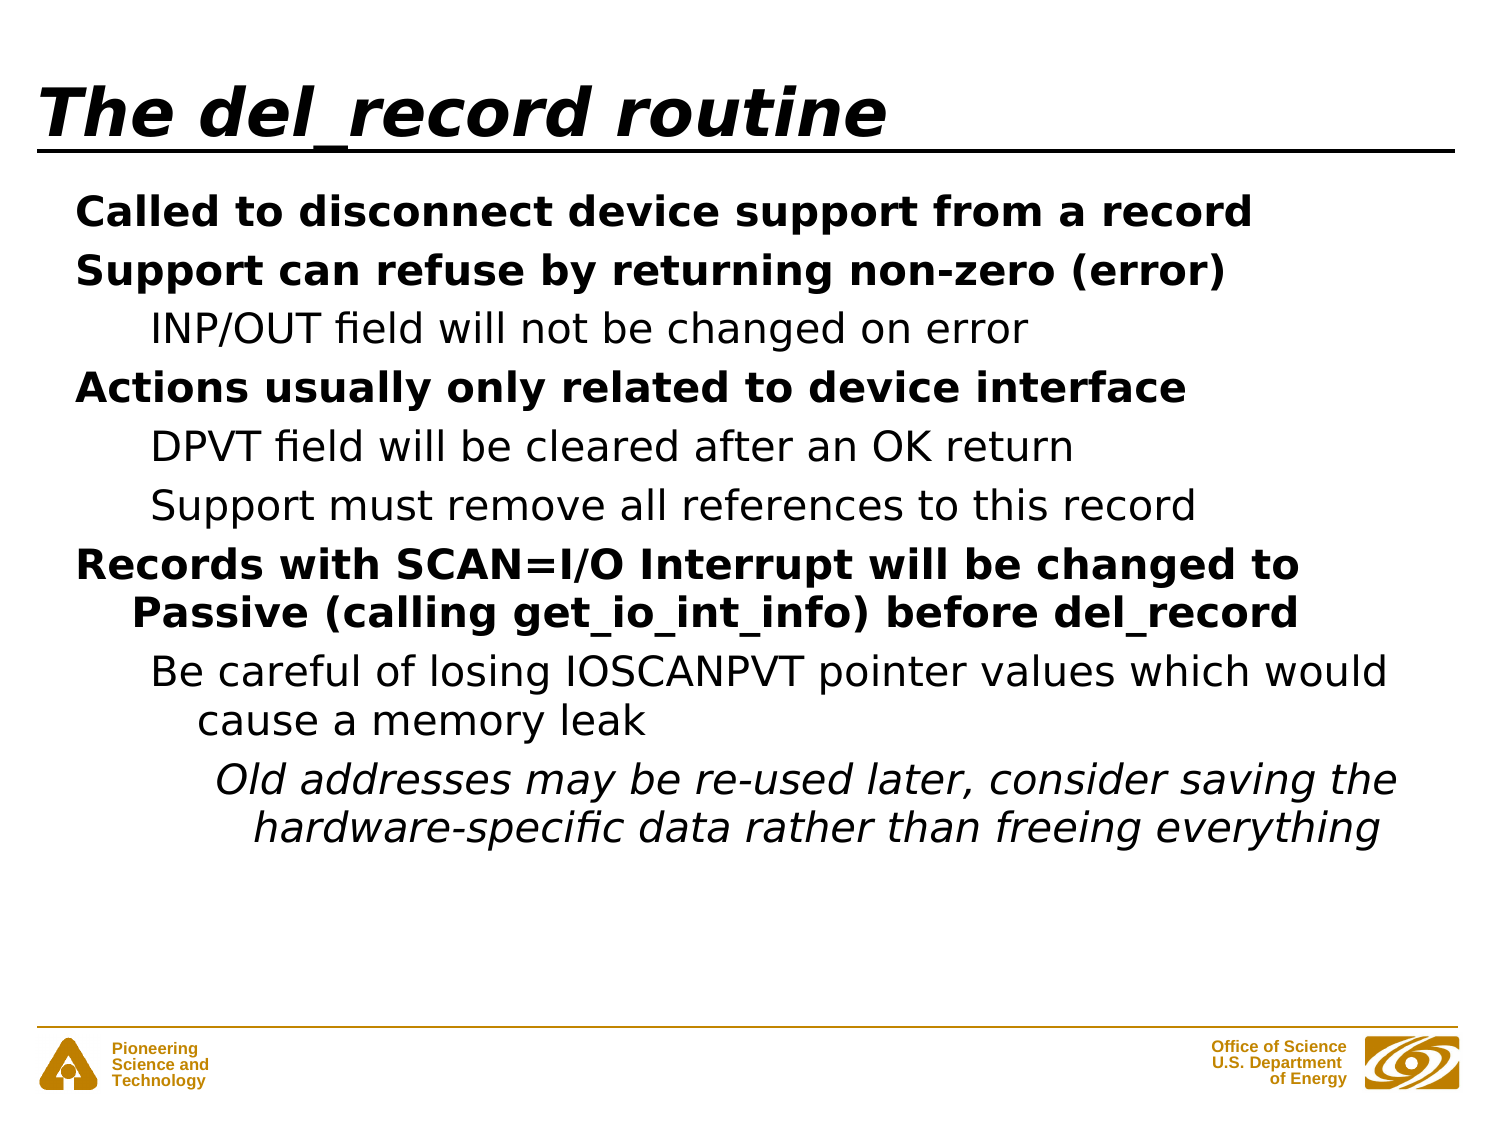

# The del_record routine
Called to disconnect device support from a record
Support can refuse by returning non-zero (error)
INP/OUT field will not be changed on error
Actions usually only related to device interface
DPVT field will be cleared after an OK return
Support must remove all references to this record
Records with SCAN=I/O Interrupt will be changed to Passive (calling get_io_int_info) before del_record
Be careful of losing IOSCANPVT pointer values which would cause a memory leak
Old addresses may be re-used later, consider saving the hardware-specific data rather than freeing everything